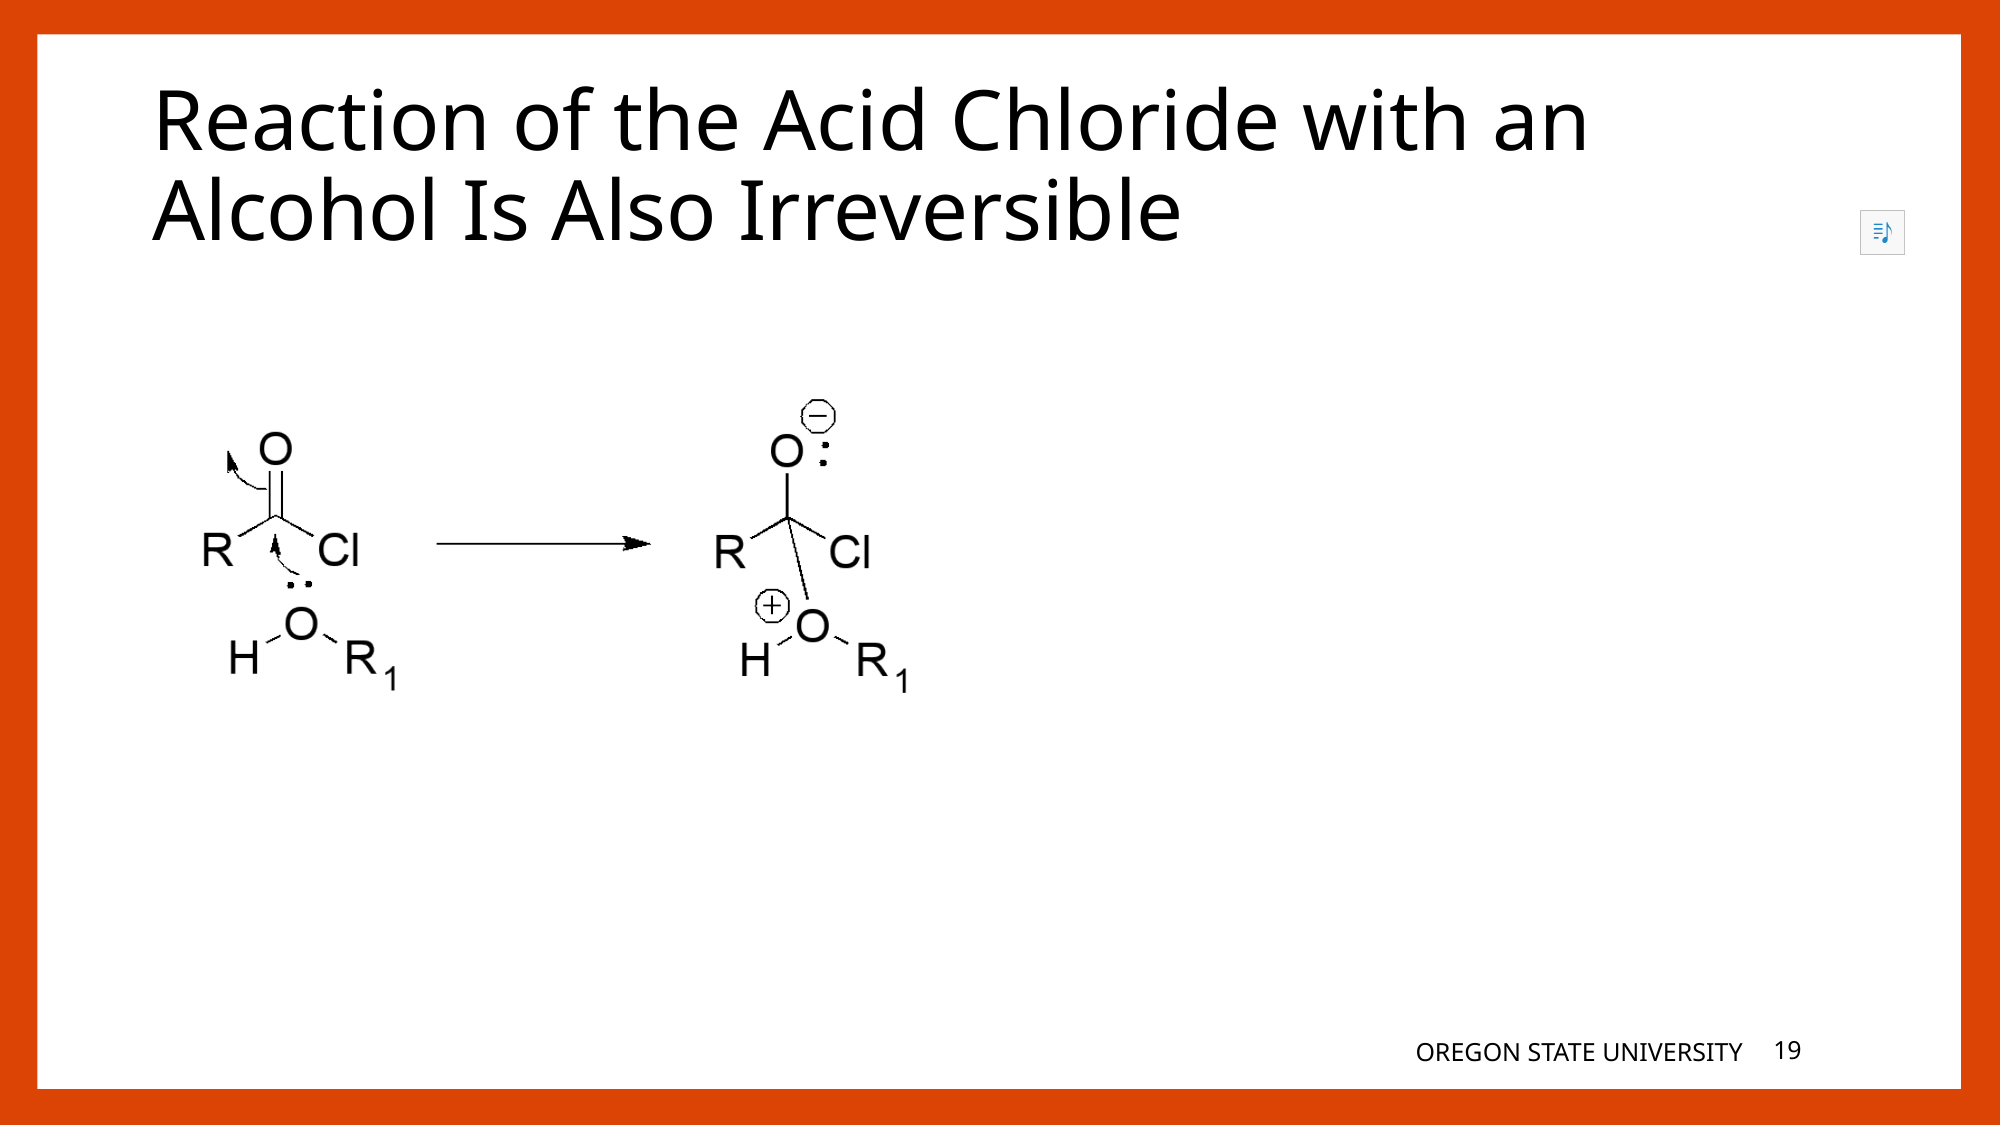

# Reaction of the Acid Chloride with an Alcohol Is Also Irreversible
OREGON STATE UNIVERSITY